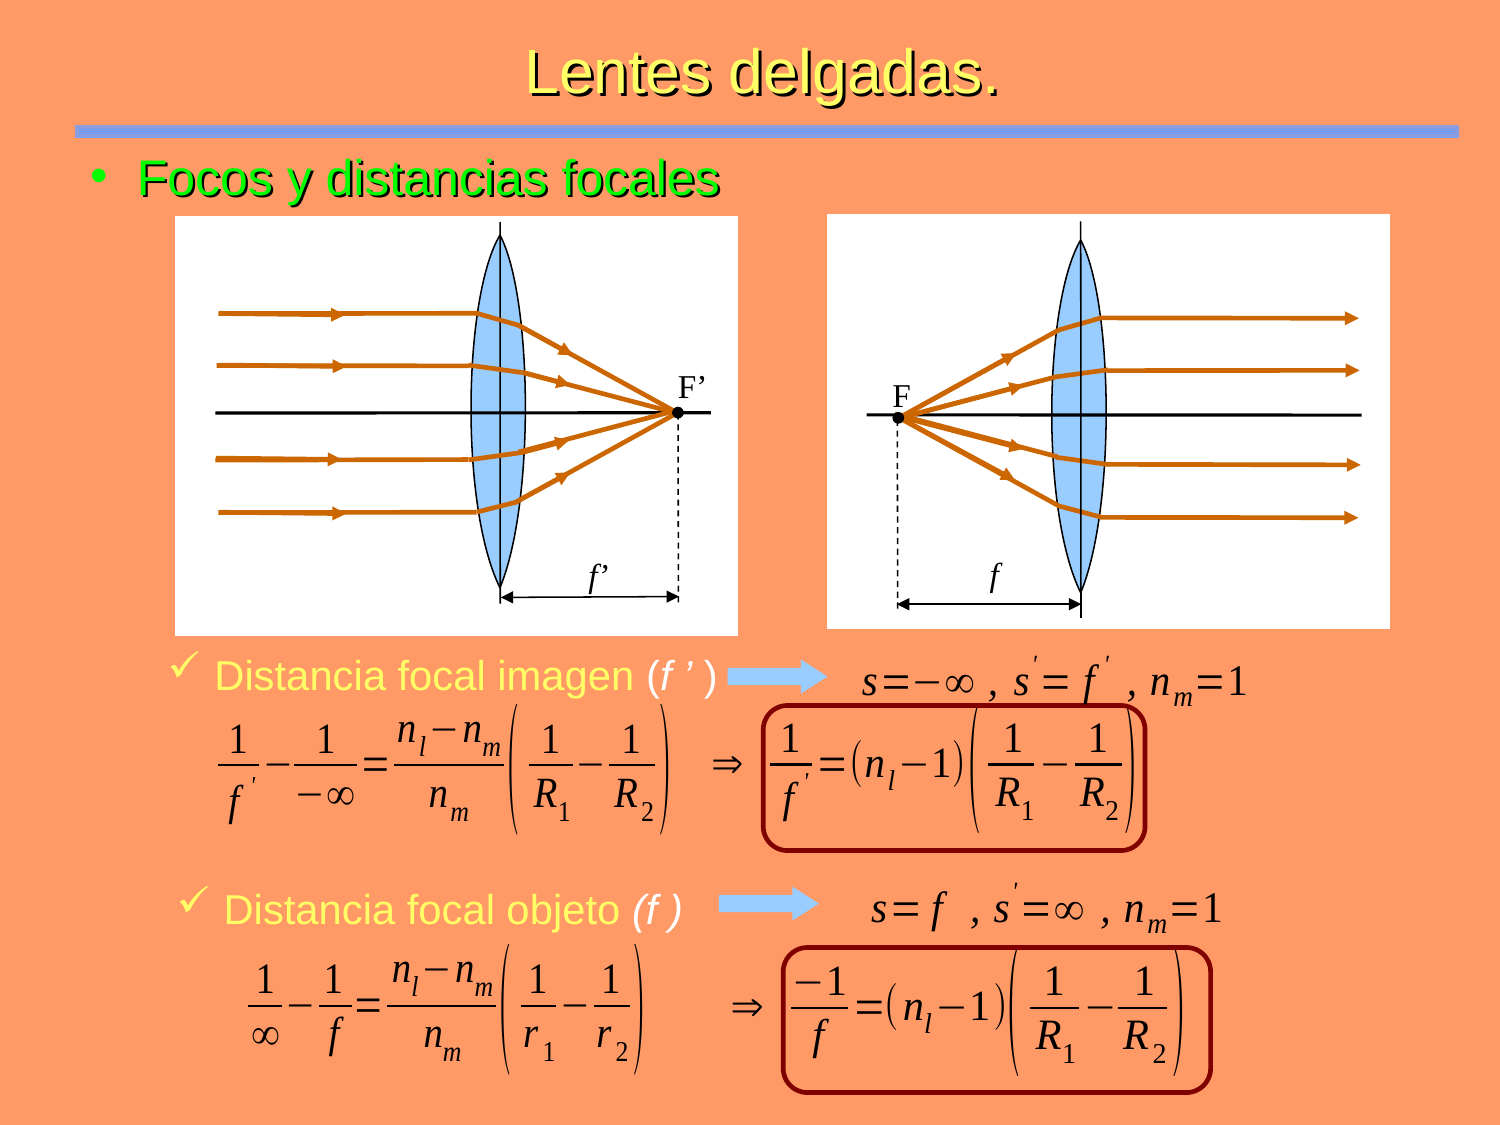

Lentes delgadas.
Focos y distancias focales
f
f’
F’
F
Distancia focal imagen (f ’ )
Distancia focal objeto (f )